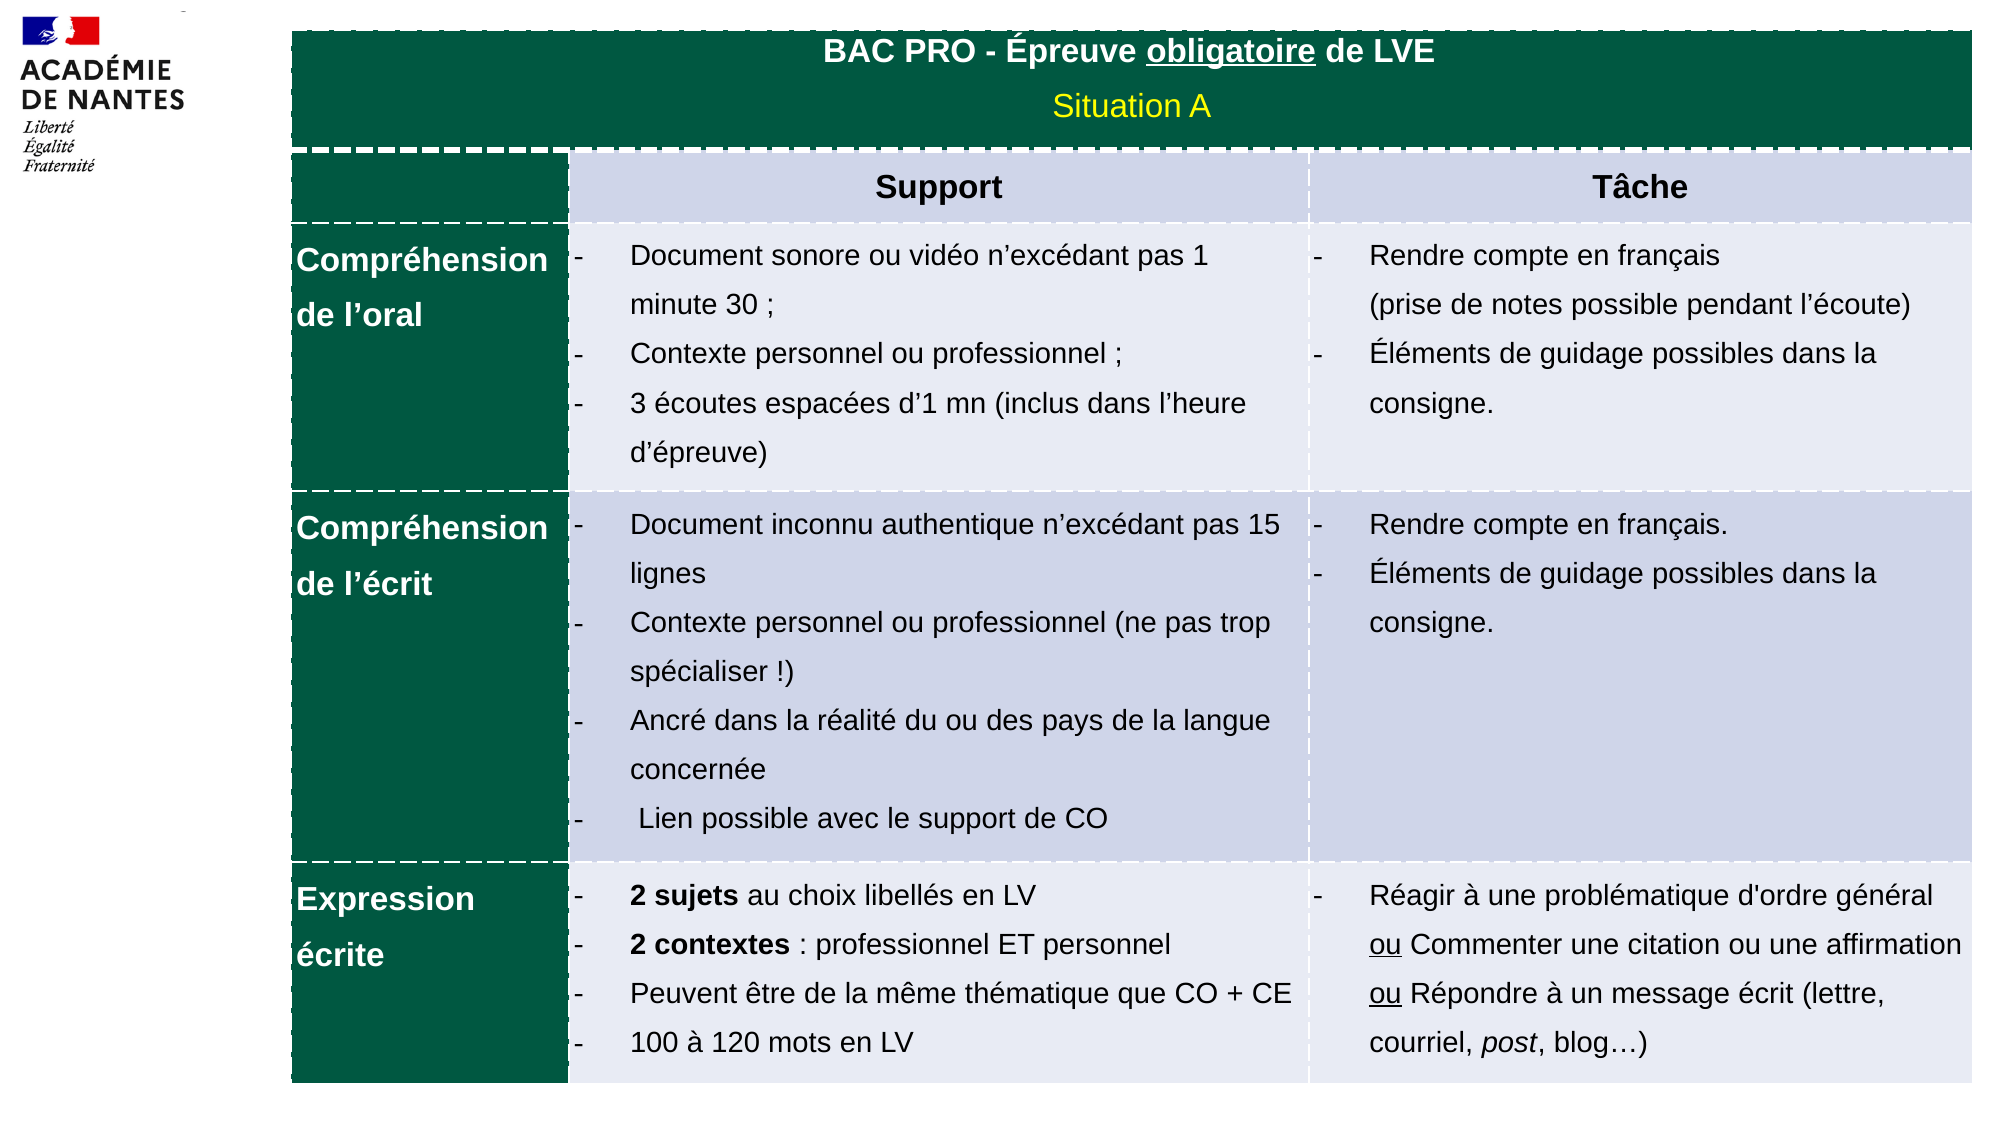

| BAC PRO - Épreuve obligatoire de LVE  Situation A | | |
| --- | --- | --- |
| | Support | Tâche |
| Compréhension de l’oral | Document sonore ou vidéo n’excédant pas 1 minute 30 ; Contexte personnel ou professionnel ; 3 écoutes espacées d’1 mn (inclus dans l’heure d’épreuve) | Rendre compte en français (prise de notes possible pendant l’écoute) Éléments de guidage possibles dans la consigne. |
| Compréhension de l’écrit | Document inconnu authentique n’excédant pas 15 lignes Contexte personnel ou professionnel (ne pas trop spécialiser !) Ancré dans la réalité du ou des pays de la langue concernée Lien possible avec le support de CO | Rendre compte en français. Éléments de guidage possibles dans la consigne. |
| Expression écrite | 2 sujets au choix libellés en LV 2 contextes : professionnel ET personnel Peuvent être de la même thématique que CO + CE 100 à 120 mots en LV | Réagir à une problématique d'ordre général ou Commenter une citation ou une affirmation ou Répondre à un message écrit (lettre, courriel, post, blog…) |